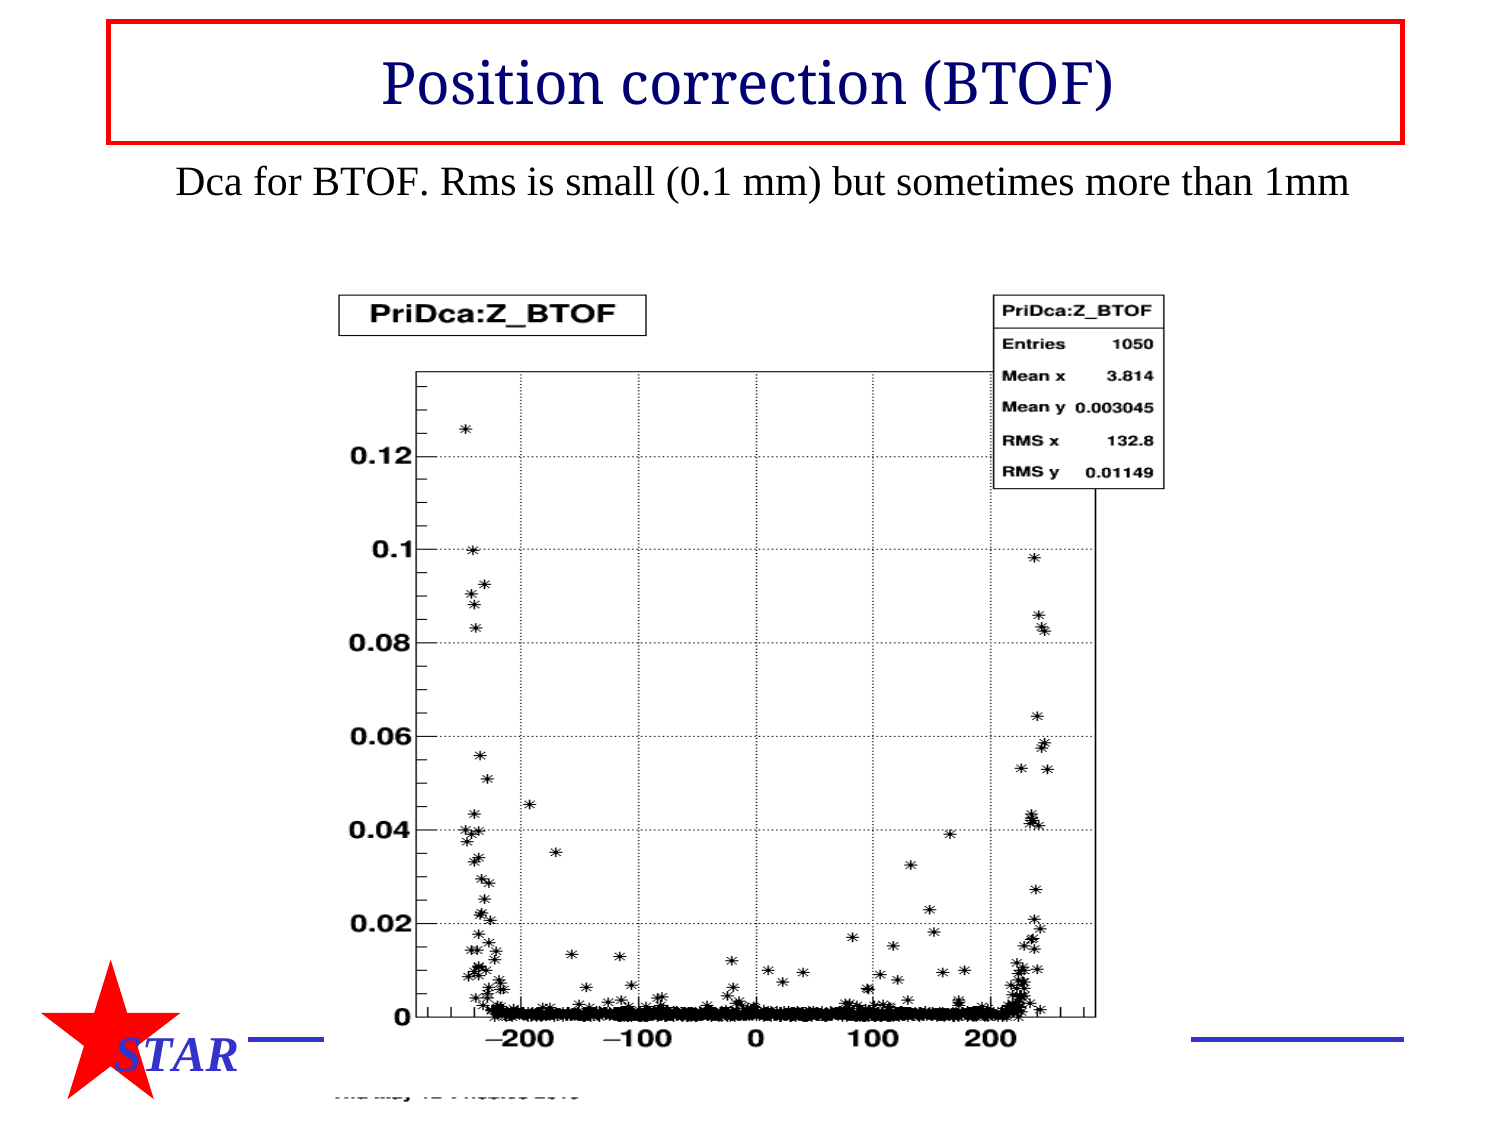

# Position correction (BTOF)
Dca for BTOF. Rms is small (0.1 mm) but sometimes more than 1mm